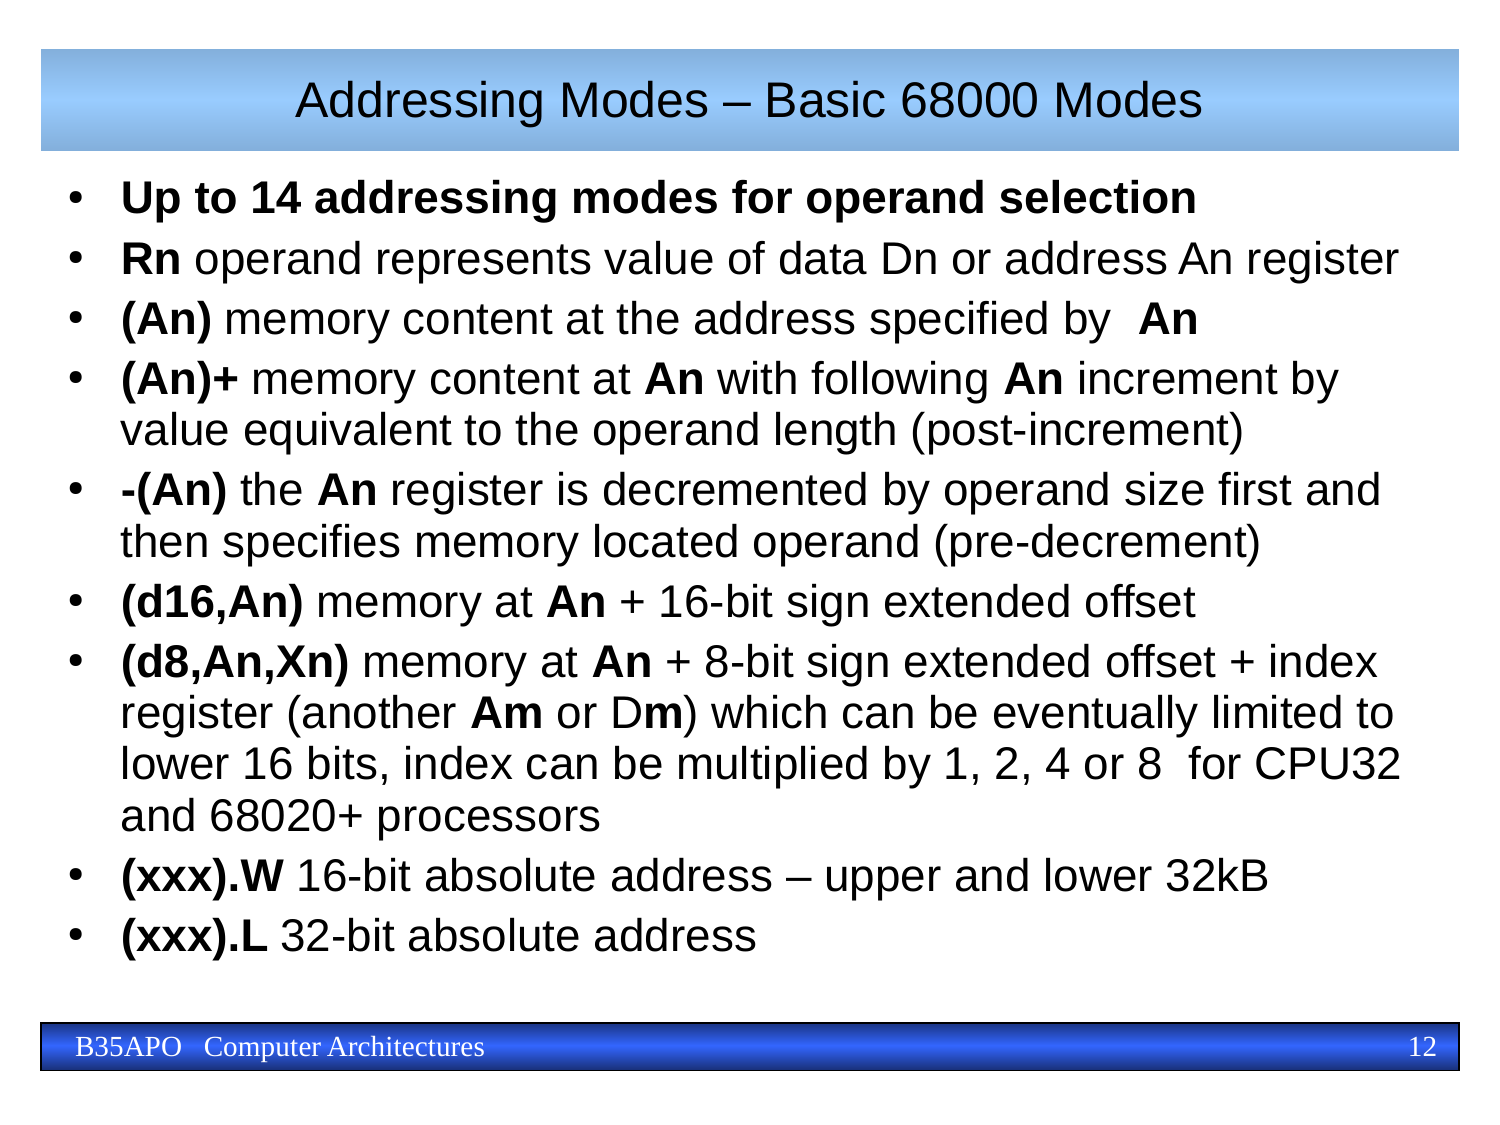

# Addressing Modes – Basic 68000 Modes
Up to 14 addressing modes for operand selection
Rn operand represents value of data Dn or address An register
(An) memory content at the address specified by An
(An)+ memory content at An with following An increment by value equivalent to the operand length (post-increment)
-(An) the An register is decremented by operand size first and then specifies memory located operand (pre-decrement)
(d16,An) memory at An + 16-bit sign extended offset
(d8,An,Xn) memory at An + 8-bit sign extended offset + index register (another Am or Dm) which can be eventually limited to lower 16 bits, index can be multiplied by 1, 2, 4 or 8 for CPU32 and 68020+ processors
(xxx).W 16-bit absolute address – upper and lower 32kB
(xxx).L 32-bit absolute address
B35APO Computer Architectures
12